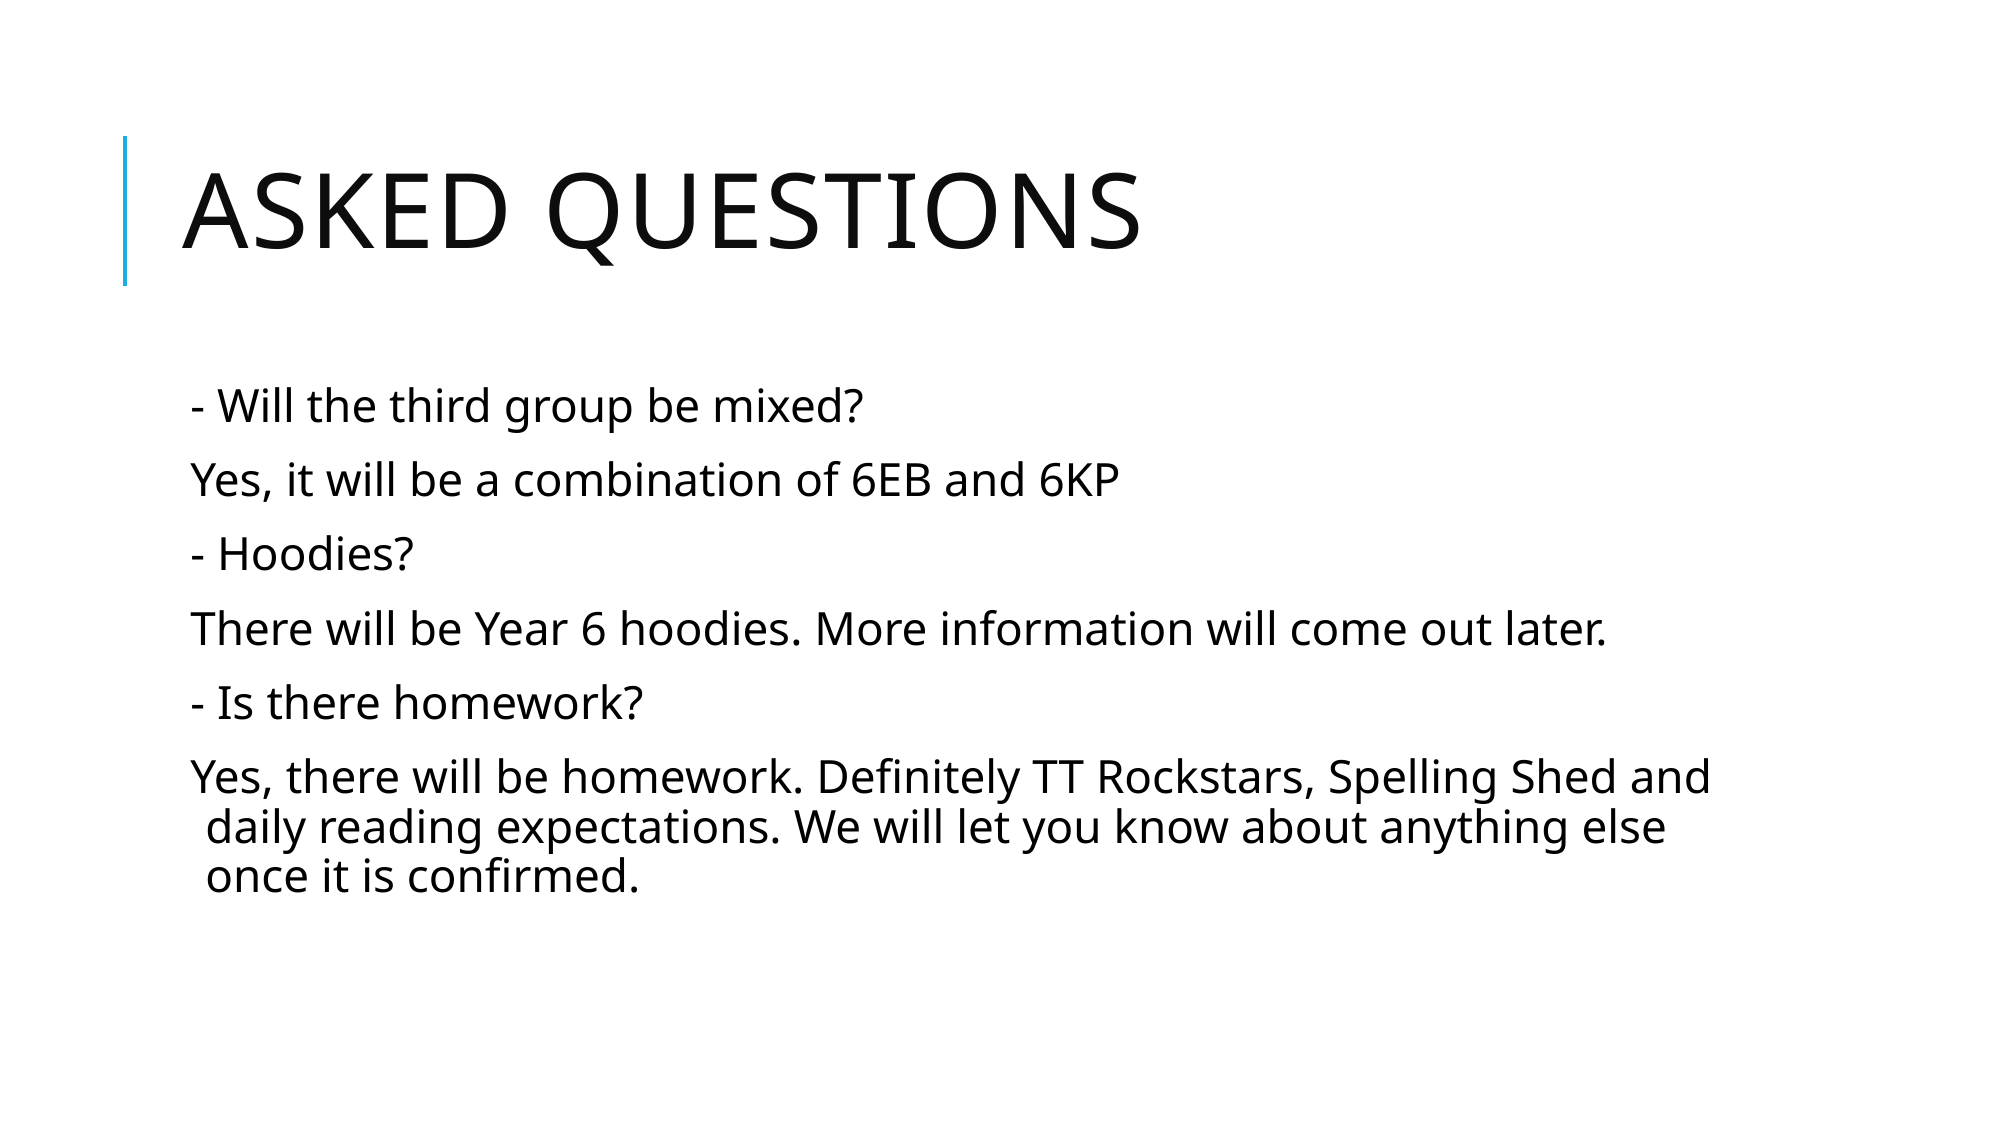

# Asked Questions
- Will the third group be mixed?
Yes, it will be a combination of 6EB and 6KP
- Hoodies?
There will be Year 6 hoodies. More information will come out later.
- Is there homework?
Yes, there will be homework. Definitely TT Rockstars, Spelling Shed and daily reading expectations. We will let you know about anything else once it is confirmed.